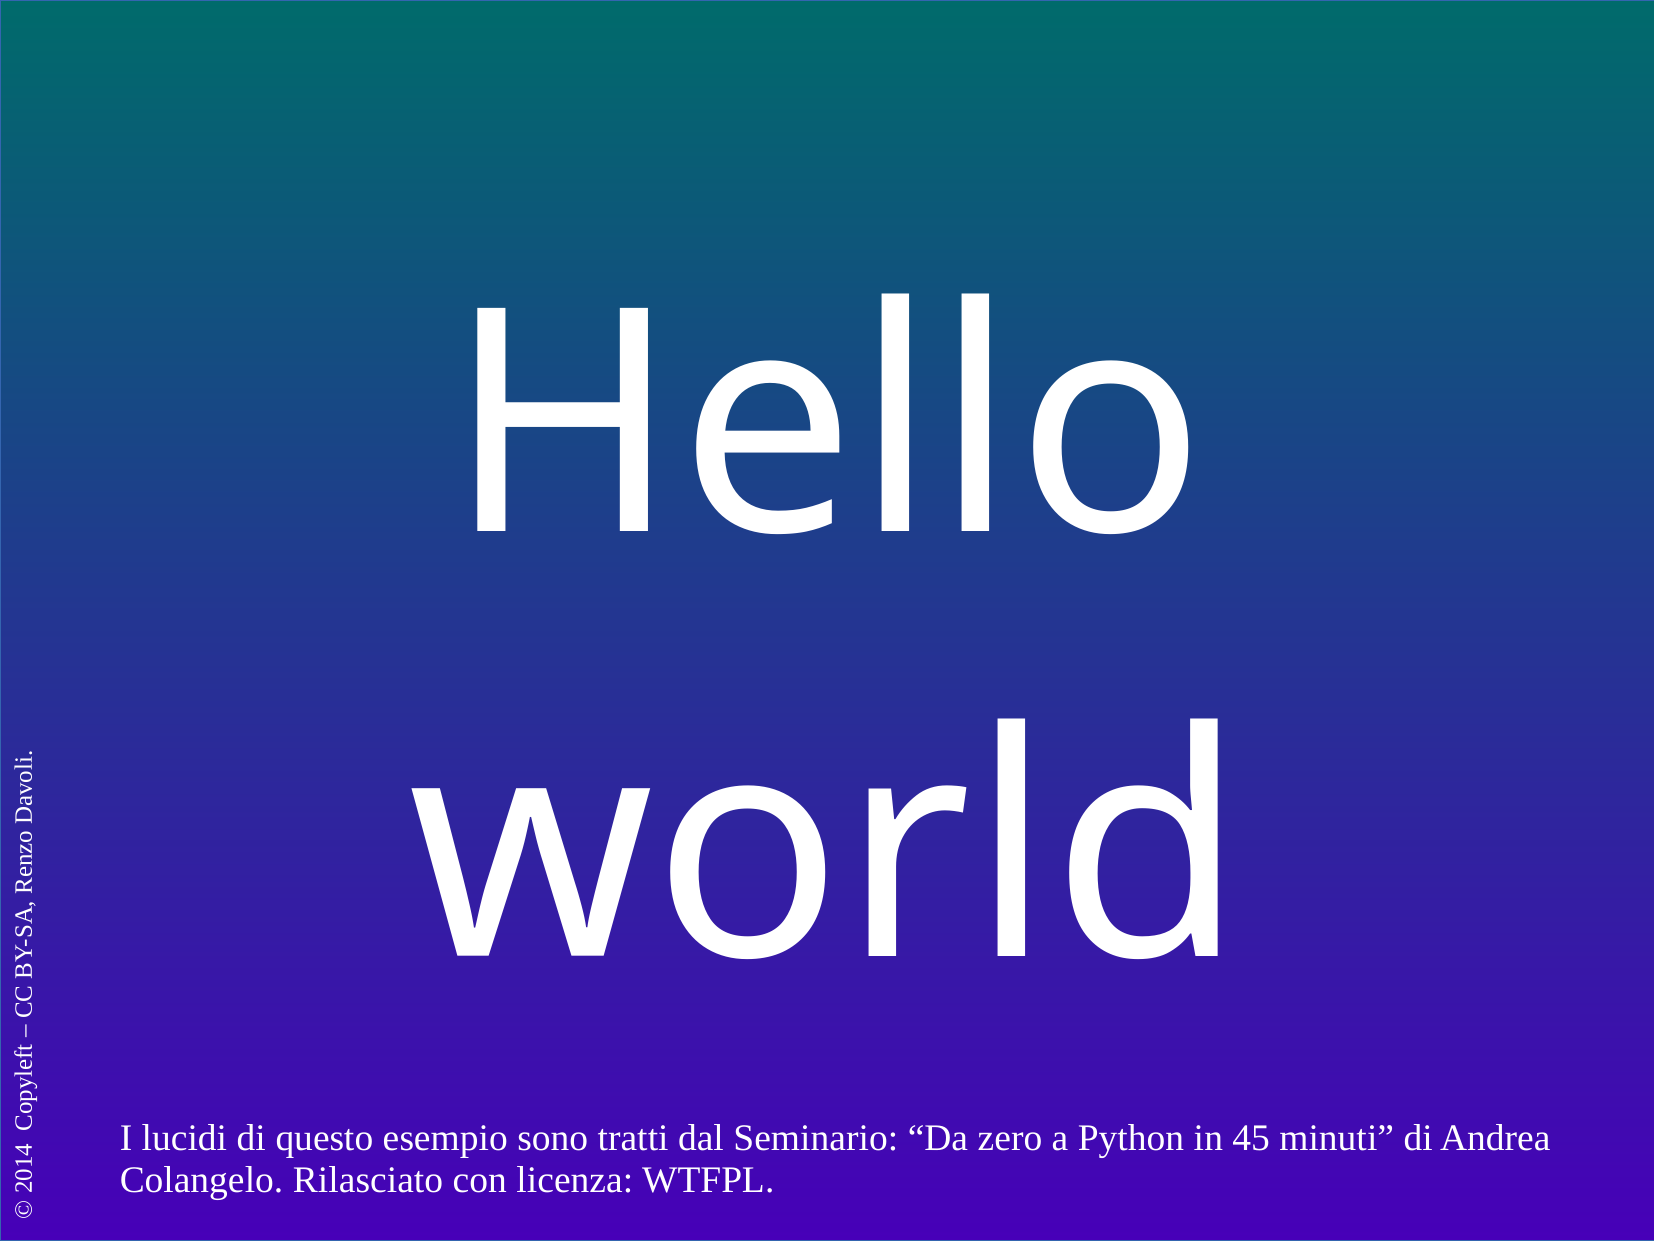

Hello world
I lucidi di questo esempio sono tratti dal Seminario: “Da zero a Python in 45 minuti” di Andrea Colangelo. Rilasciato con licenza: WTFPL.